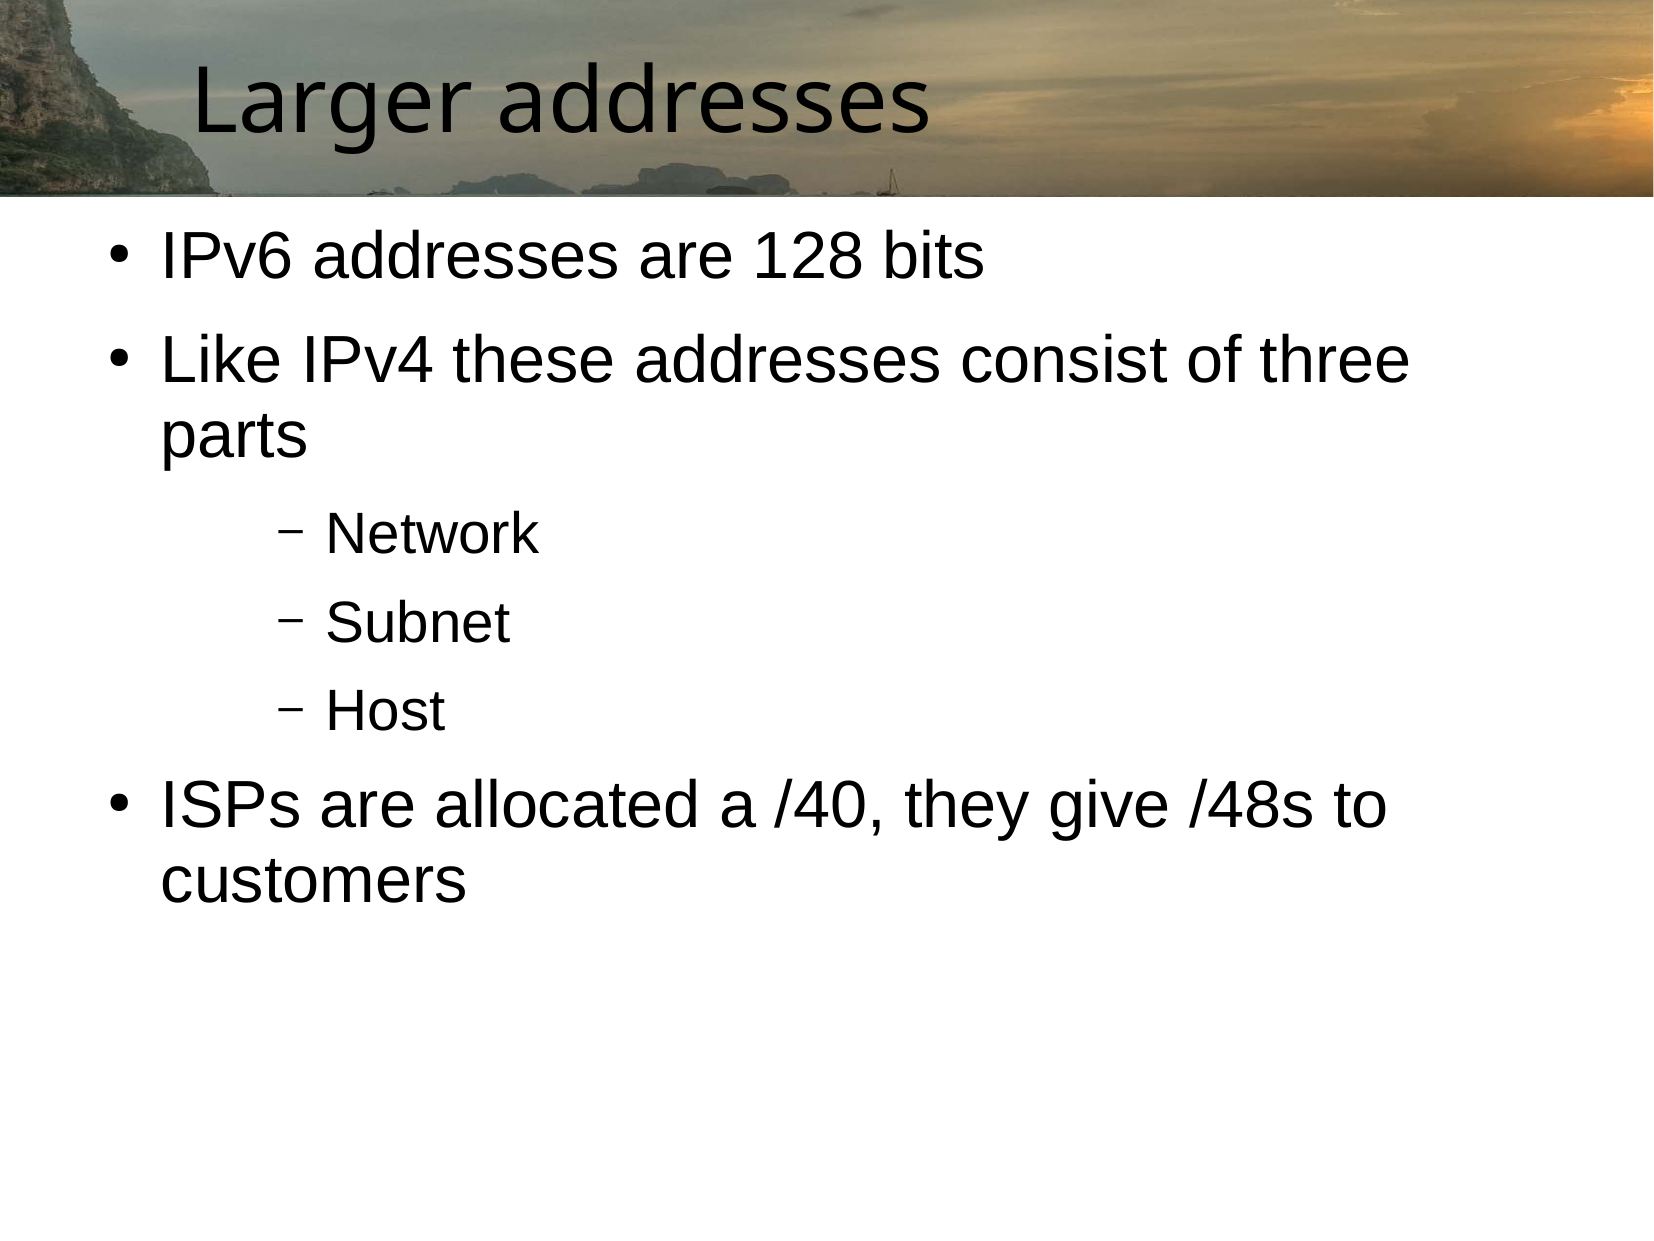

# Larger addresses
IPv6 addresses are 128 bits
Like IPv4 these addresses consist of three parts
Network
Subnet
Host
ISPs are allocated a /40, they give /48s to customers